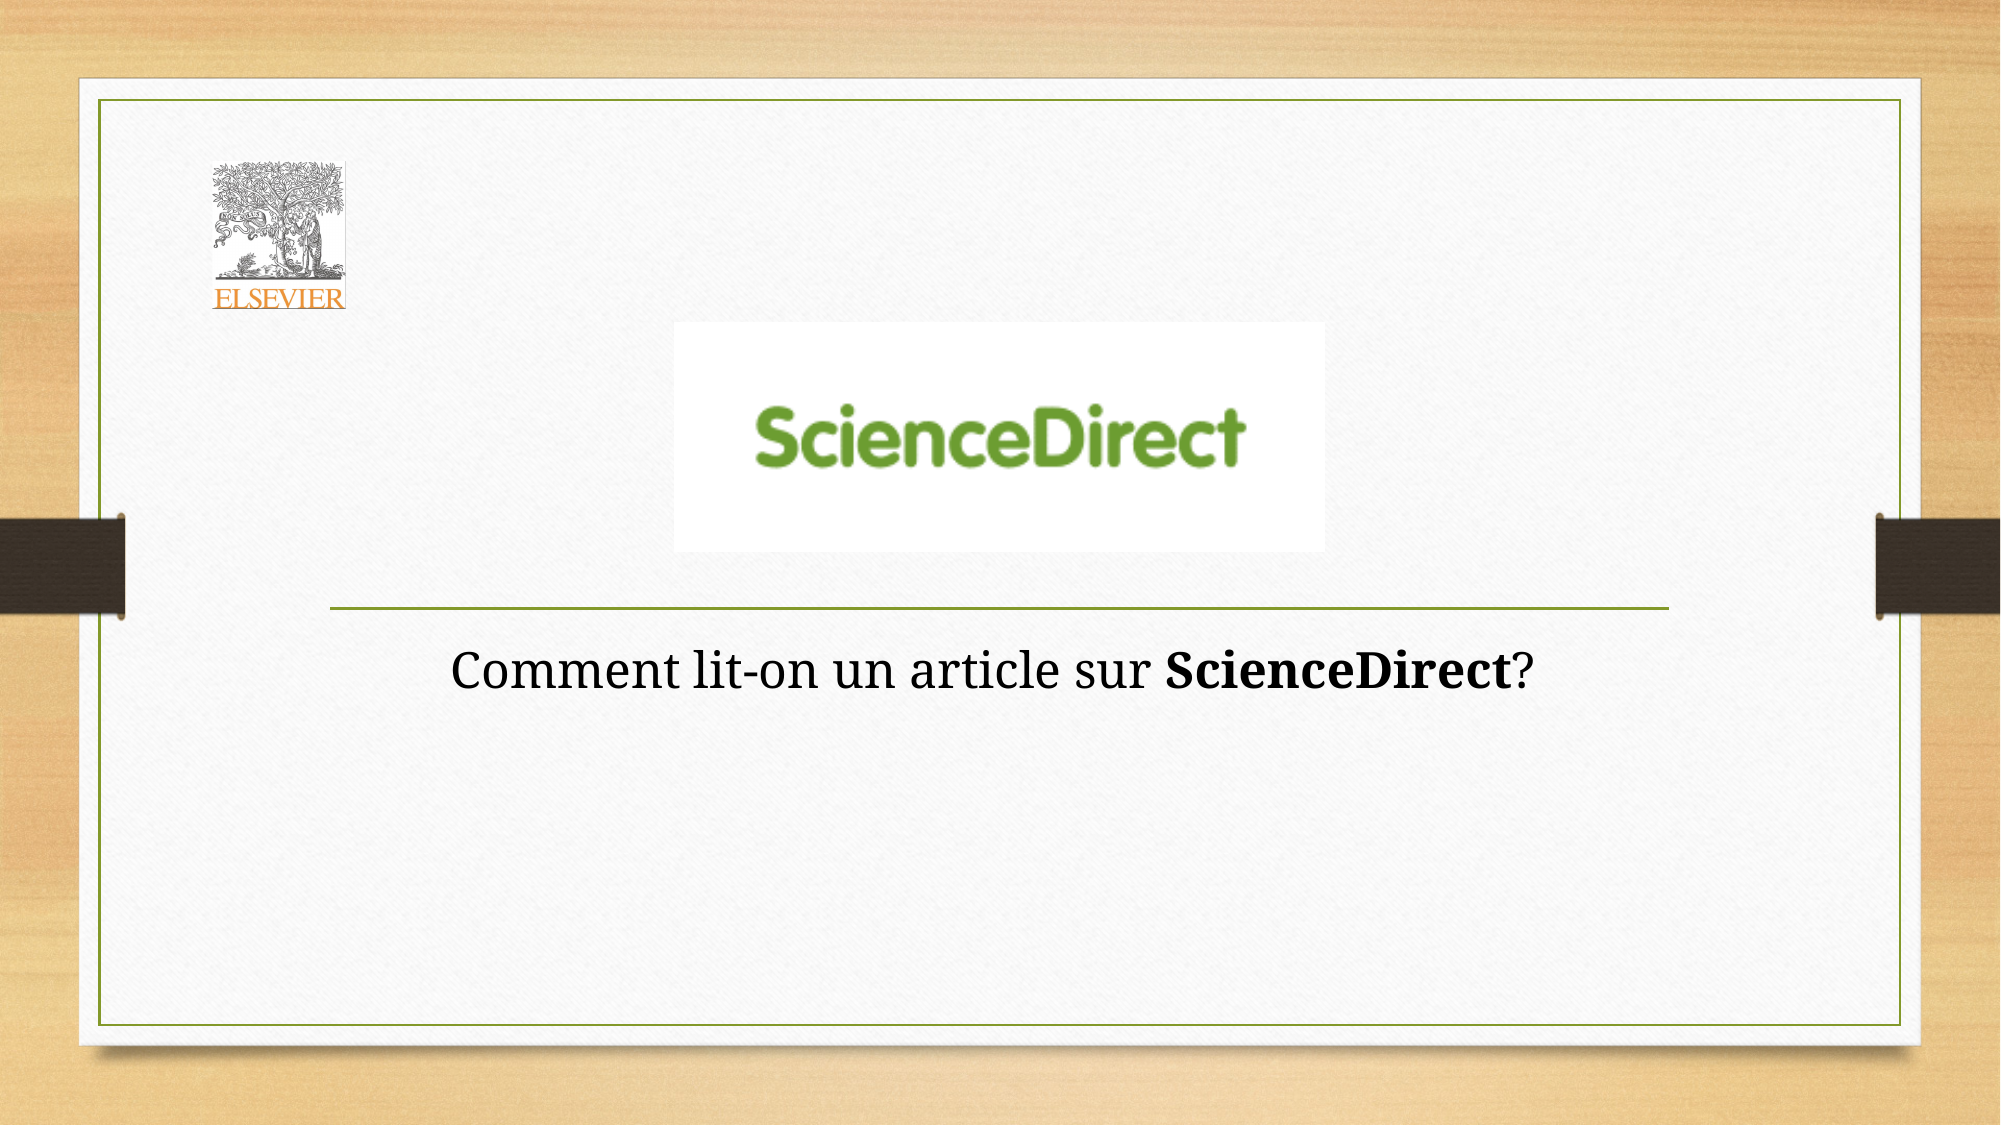

#
Comment lit-on un article sur ScienceDirect?